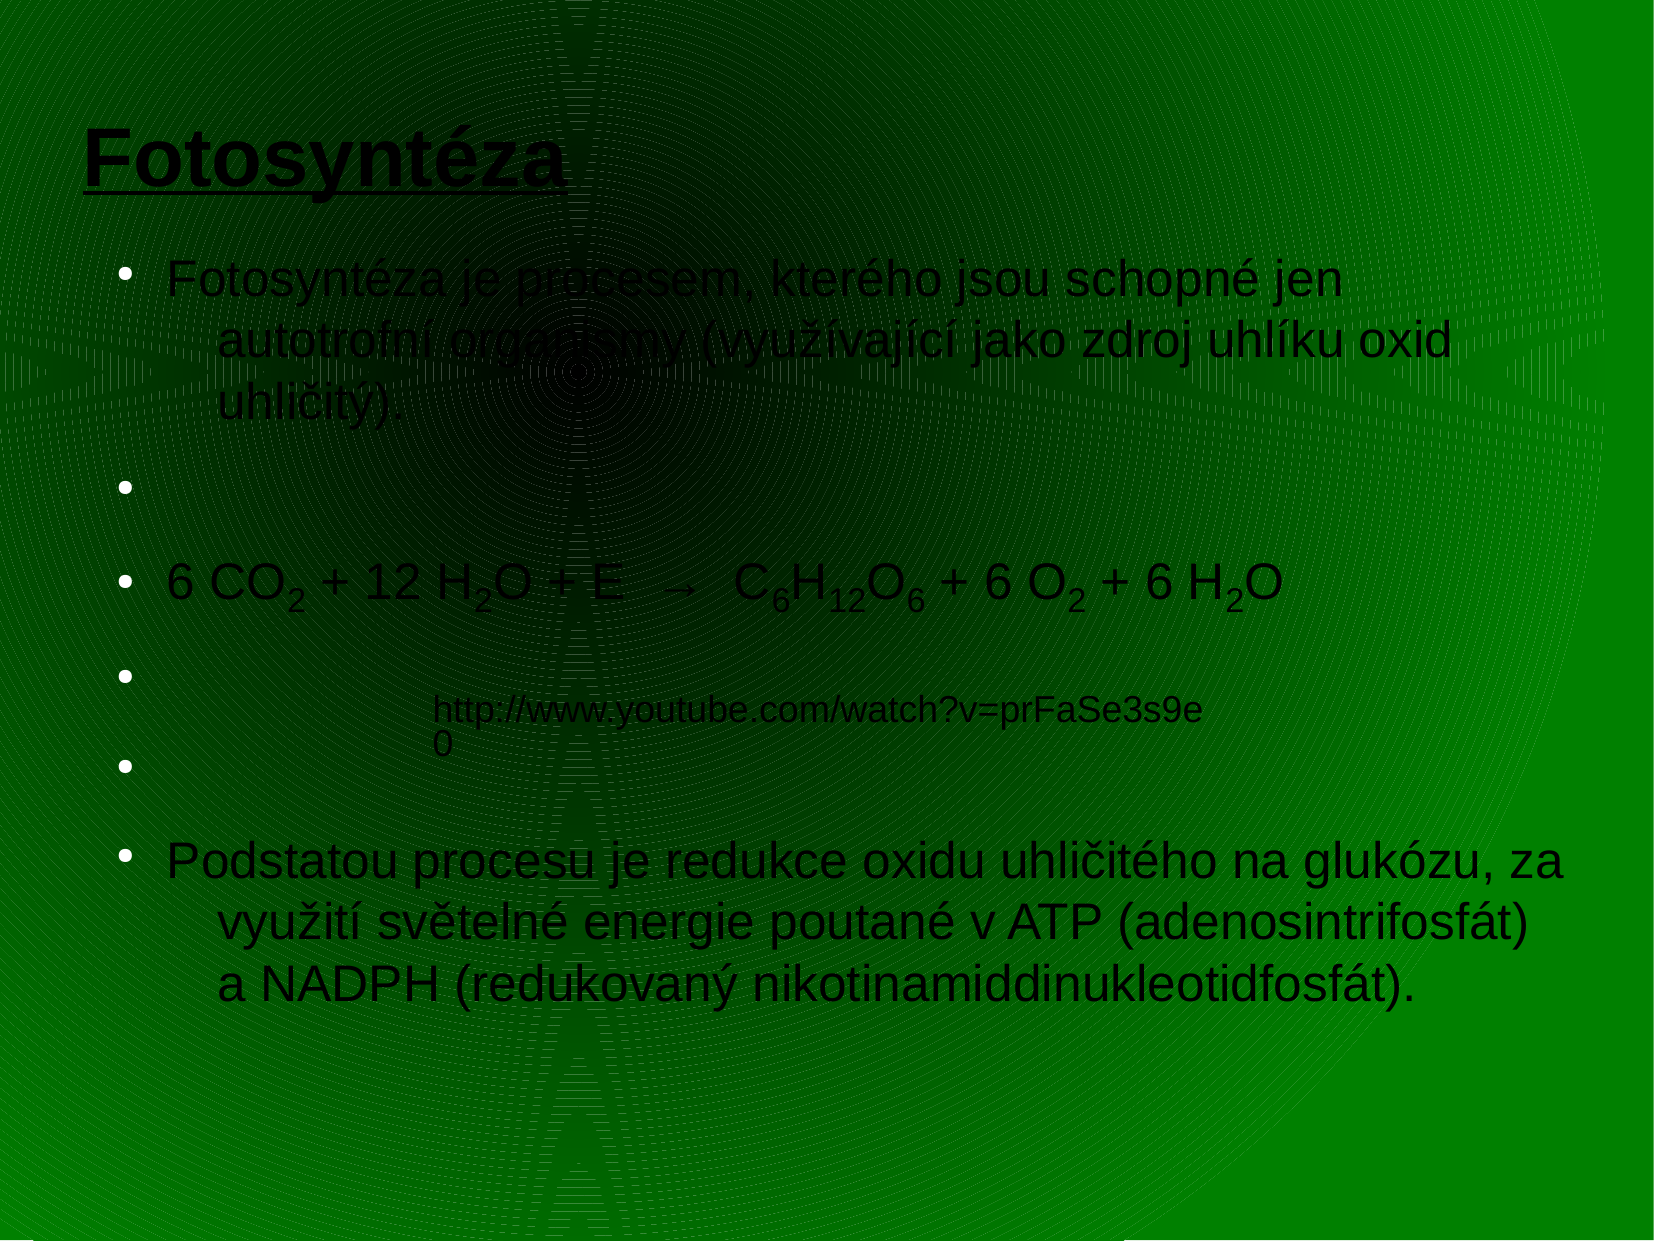

# Fotosyntéza
Fotosyntéza je procesem, kterého jsou schopné jen autotrofní organismy (využívající jako zdroj uhlíku oxid uhličitý).
6 CO2 + 12 H2O + E → C6H12O6 + 6 O2 + 6 H2O
Podstatou procesu je redukce oxidu uhličitého na glukózu, za využití světelné energie poutané v ATP (adenosintrifosfát) a NADPH (redukovaný nikotinamiddinukleotidfosfát).
http://www.youtube.com/watch?v=prFaSe3s9e0